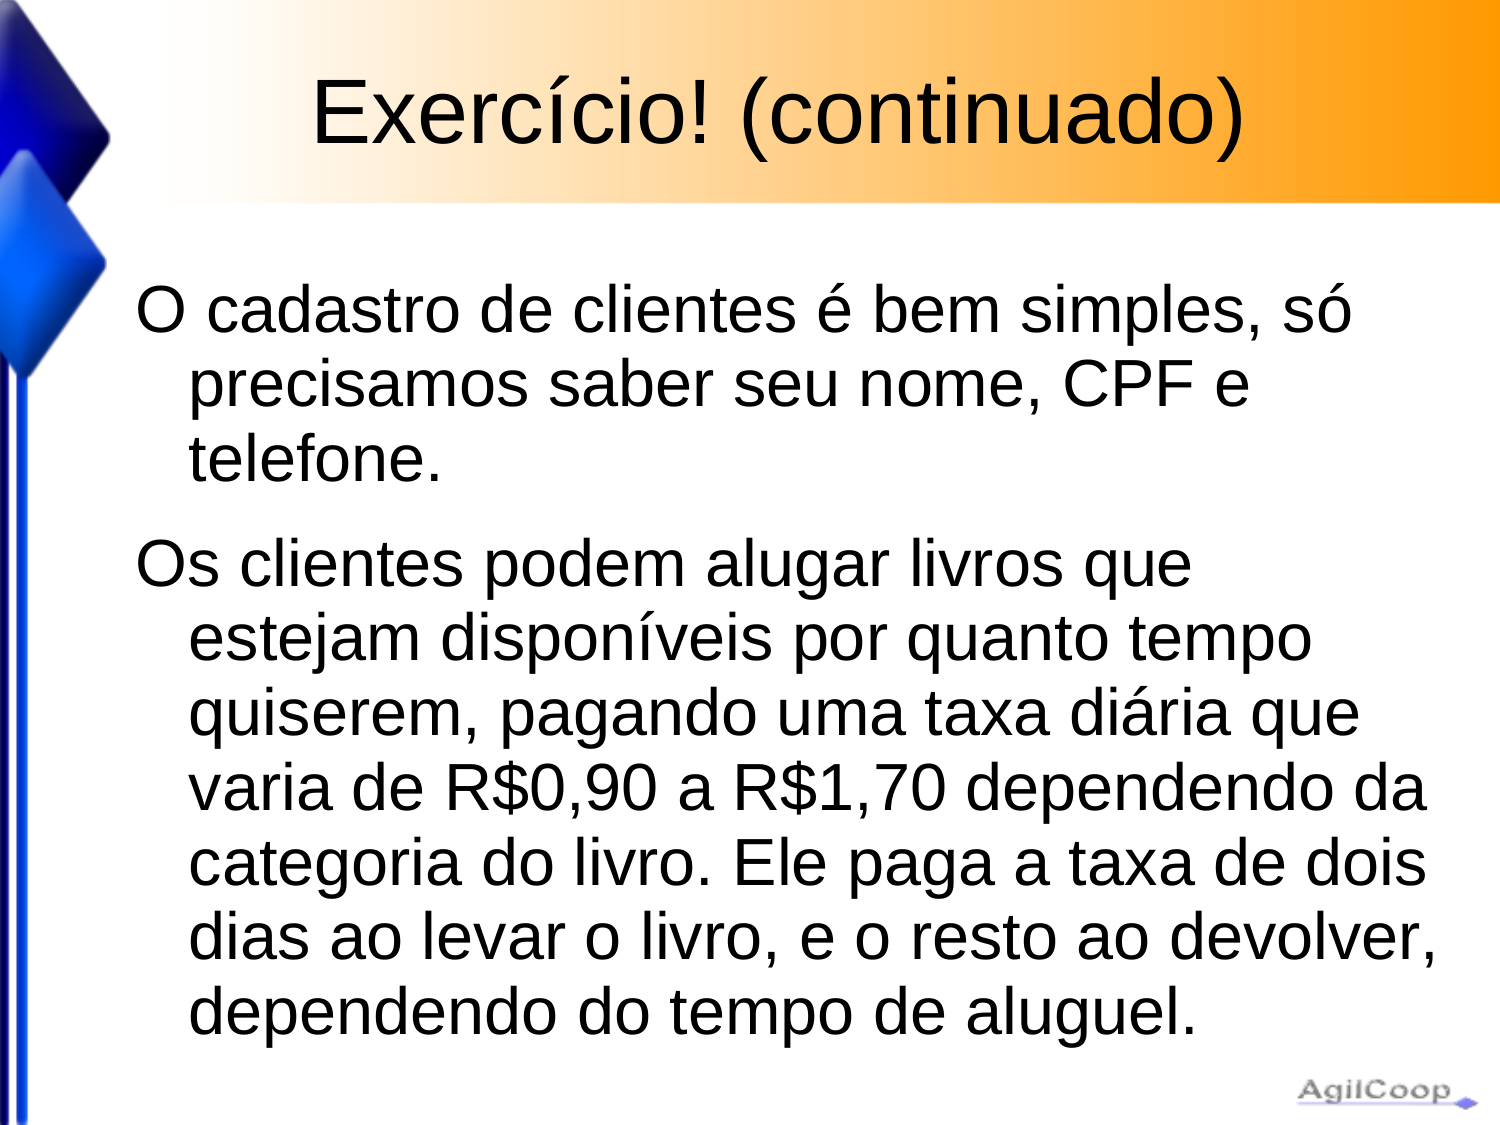

# Exercício! (continuado)
O cadastro de clientes é bem simples, só precisamos saber seu nome, CPF e telefone.
Os clientes podem alugar livros que estejam disponíveis por quanto tempo quiserem, pagando uma taxa diária que varia de R$0,90 a R$1,70 dependendo da categoria do livro. Ele paga a taxa de dois dias ao levar o livro, e o resto ao devolver, dependendo do tempo de aluguel.
Copyleft AgilCoop 2007
7